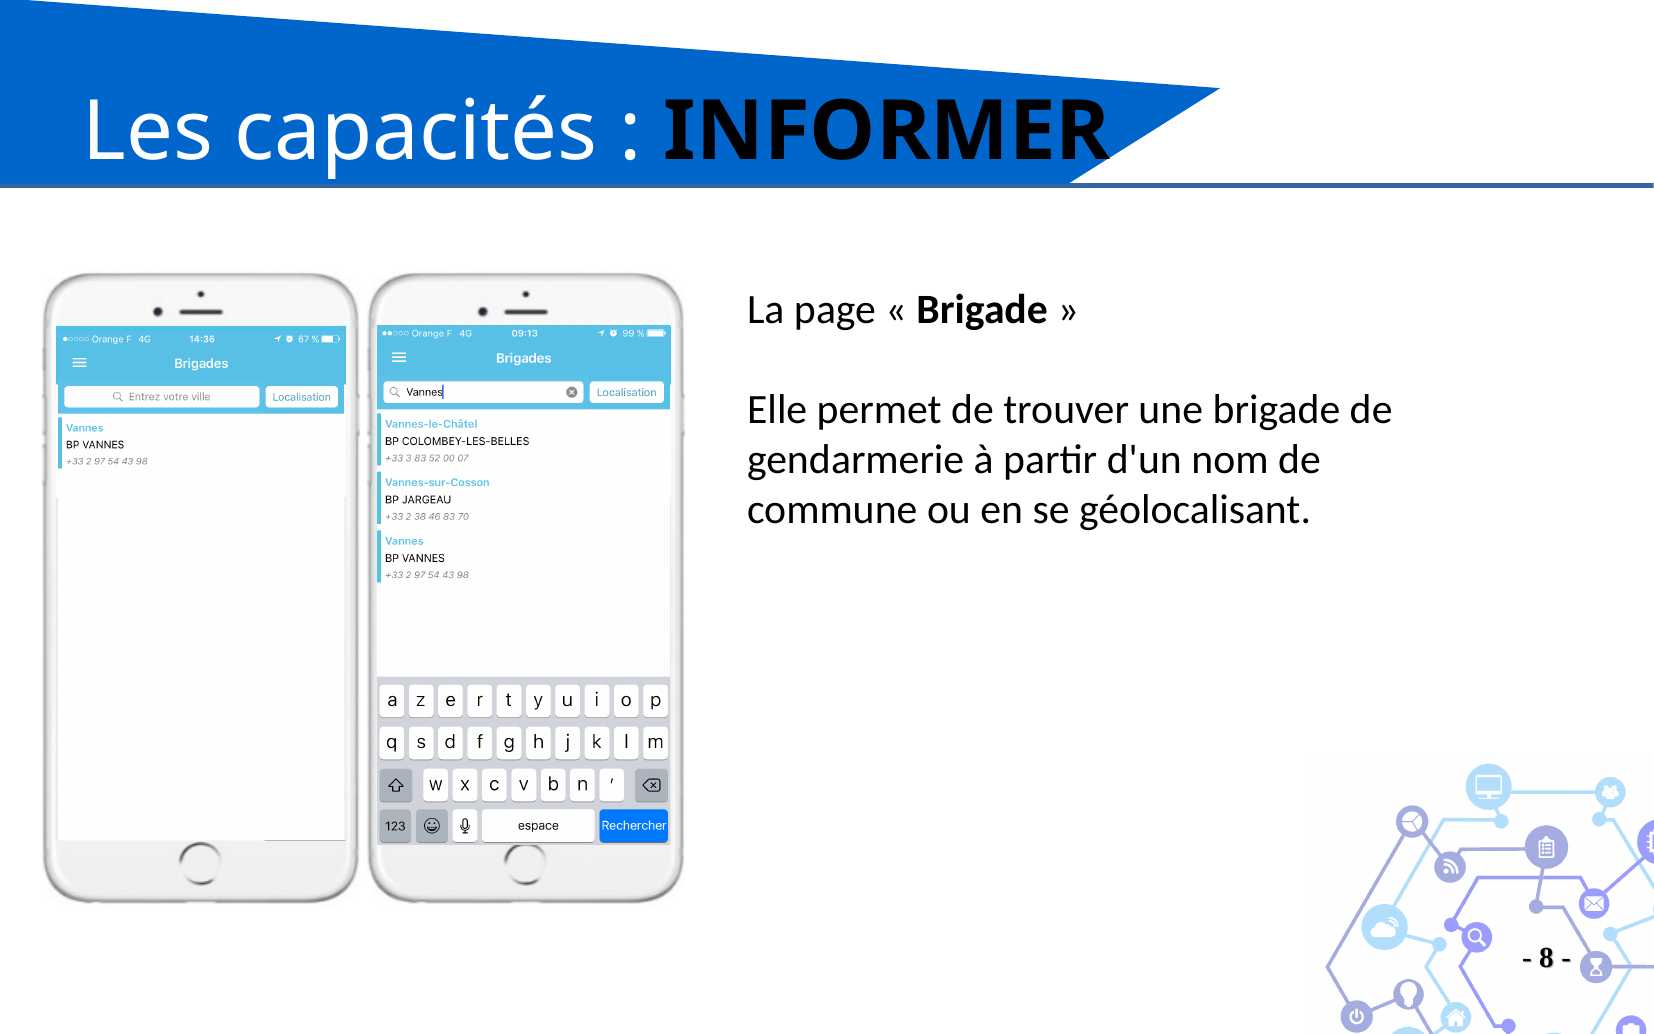

# Les capacités : INFORMER
La page « Brigade »
Elle permet de trouver une brigade de gendarmerie à partir d'un nom de commune ou en se géolocalisant.
8